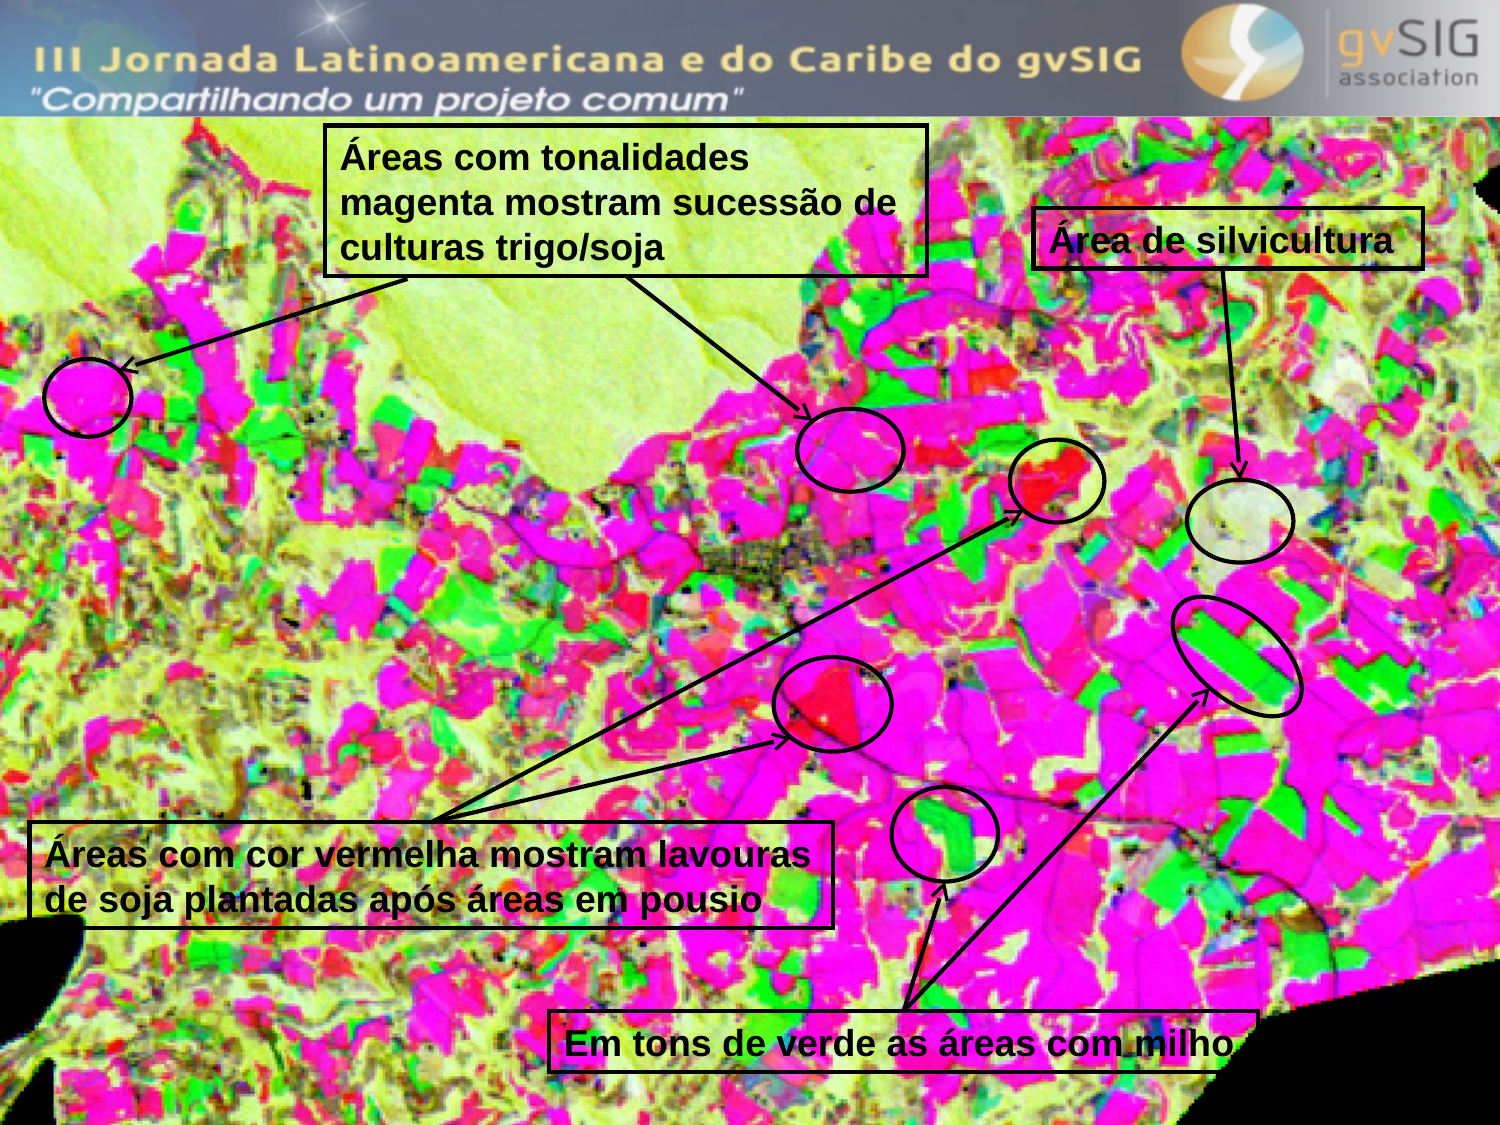

# Composição colorida multitemporal
Áreas com tonalidades magenta mostram sucessão de culturas trigo/soja
Área de silvicultura
Áreas com cor vermelha mostram lavouras de soja plantadas após áreas em pousio
Em tons de verde as áreas com milho